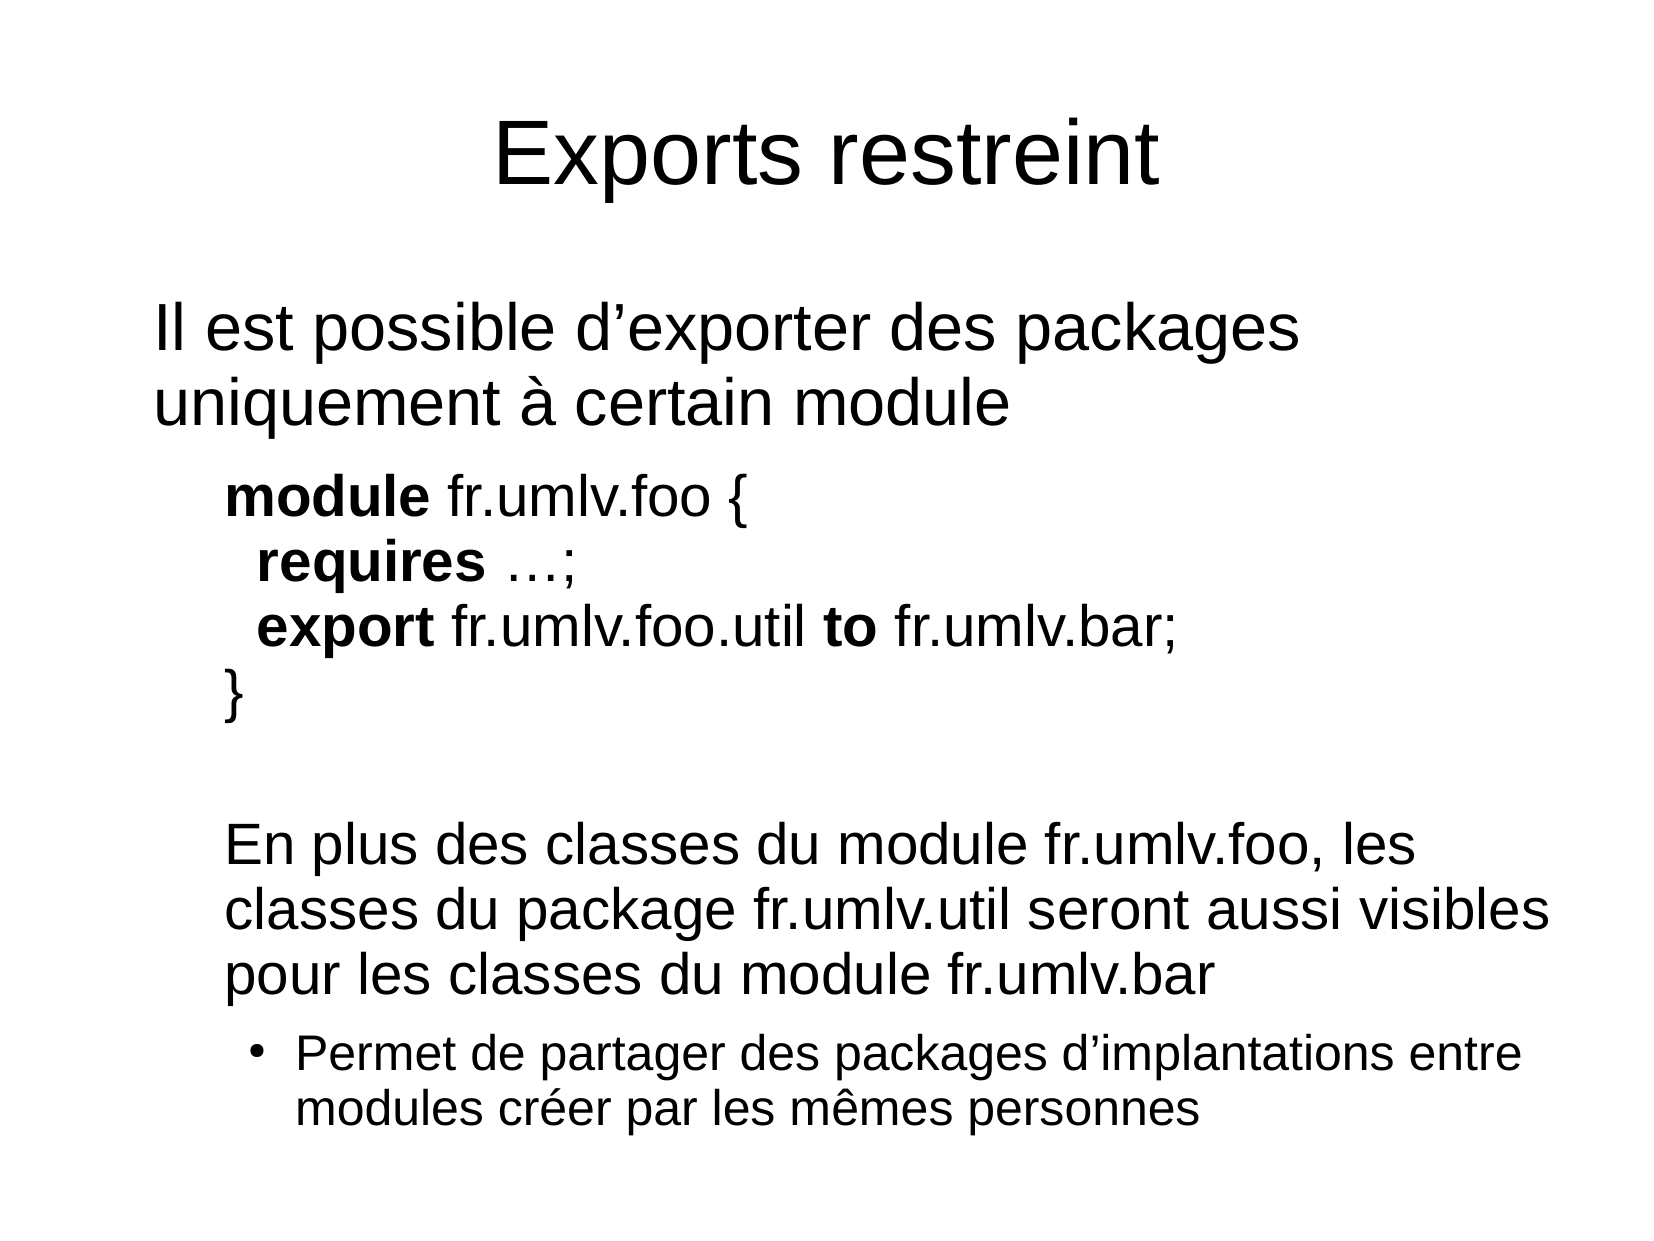

# Exports restreint
Il est possible d’exporter des packages uniquement à certain module
module fr.umlv.foo {
 requires …;
 export fr.umlv.foo.util to fr.umlv.bar;
}
En plus des classes du module fr.umlv.foo, les classes du package fr.umlv.util seront aussi visibles pour les classes du module fr.umlv.bar
Permet de partager des packages d’implantations entre modules créer par les mêmes personnes